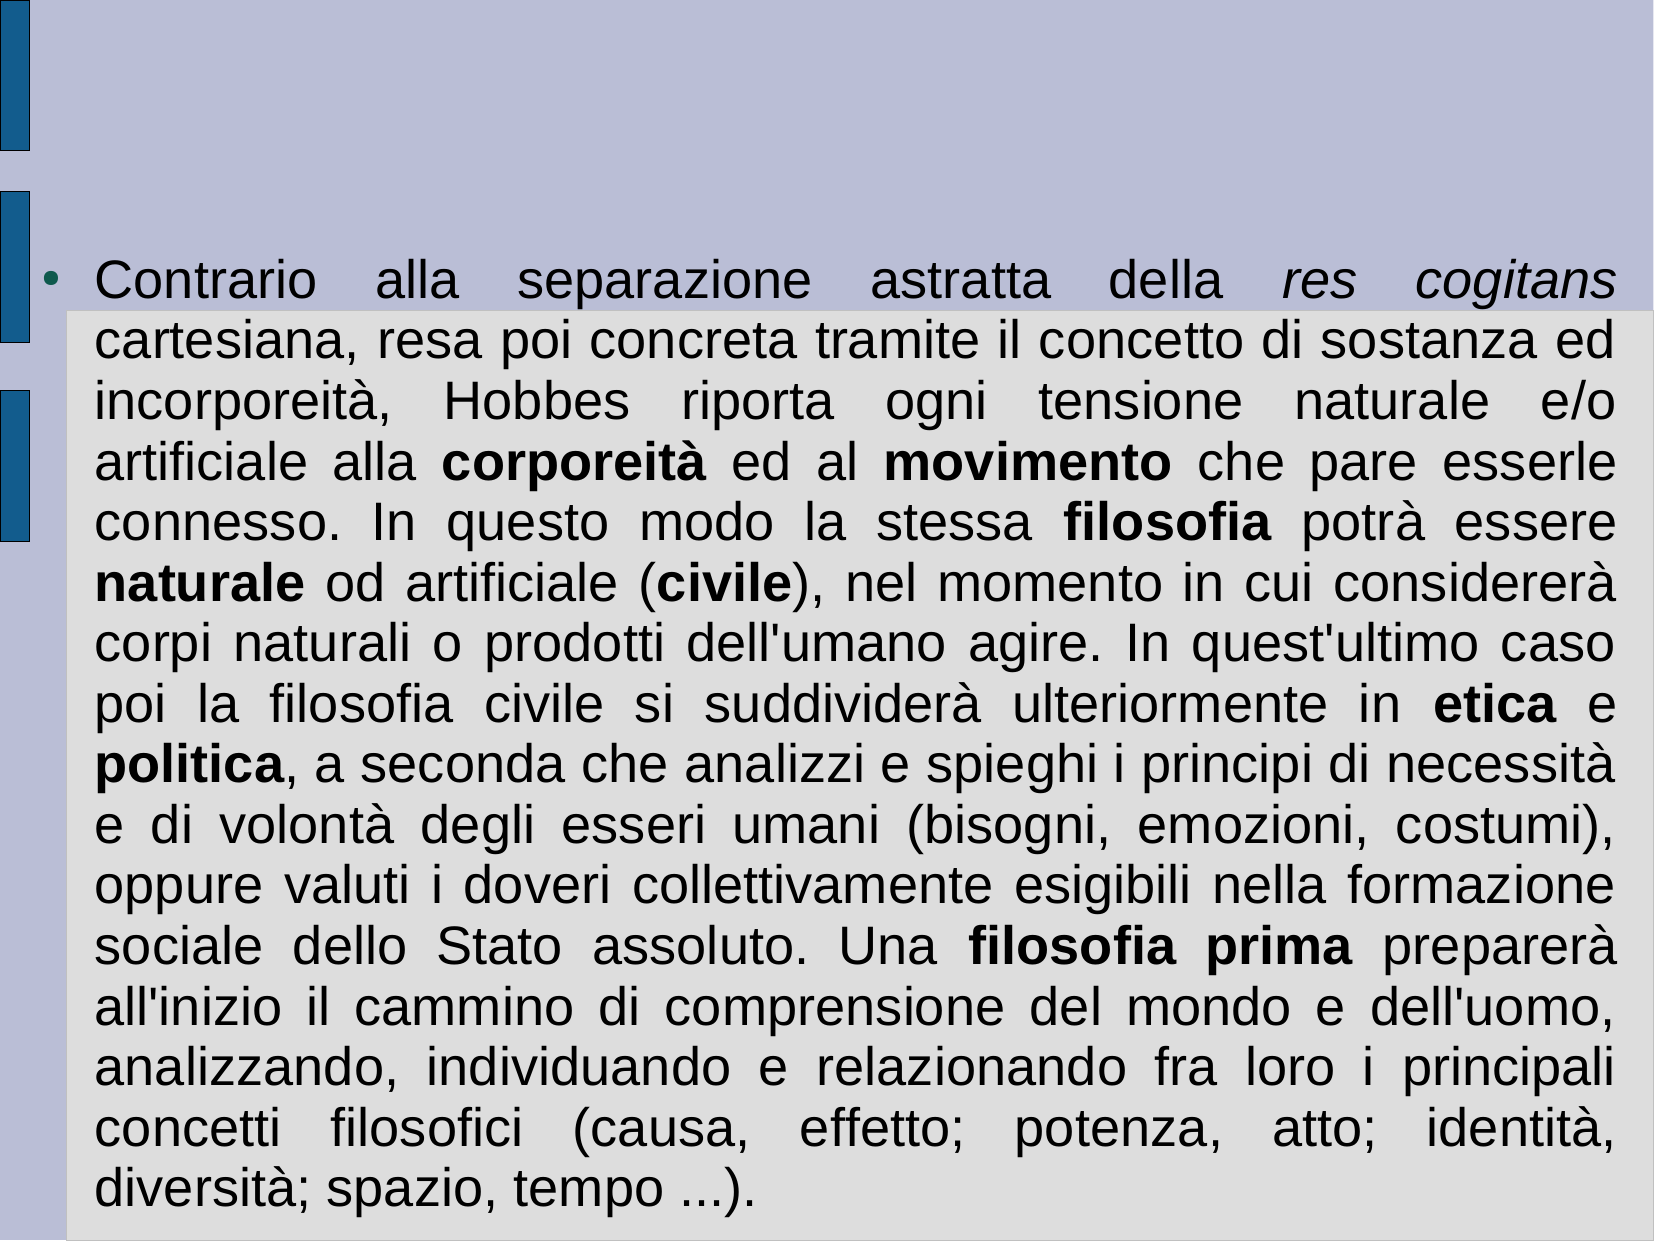

#
Contrario alla separazione astratta della res cogitans cartesiana, resa poi concreta tramite il concetto di sostanza ed incorporeità, Hobbes riporta ogni tensione naturale e/o artificiale alla corporeità ed al movimento che pare esserle connesso. In questo modo la stessa filosofia potrà essere naturale od artificiale (civile), nel momento in cui considererà corpi naturali o prodotti dell'umano agire. In quest'ultimo caso poi la filosofia civile si suddividerà ulteriormente in etica e politica, a seconda che analizzi e spieghi i principi di necessità e di volontà degli esseri umani (bisogni, emozioni, costumi), oppure valuti i doveri collettivamente esigibili nella formazione sociale dello Stato assoluto. Una filosofia prima preparerà all'inizio il cammino di comprensione del mondo e dell'uomo, analizzando, individuando e relazionando fra loro i principali concetti filosofici (causa, effetto; potenza, atto; identità, diversità; spazio, tempo ...).